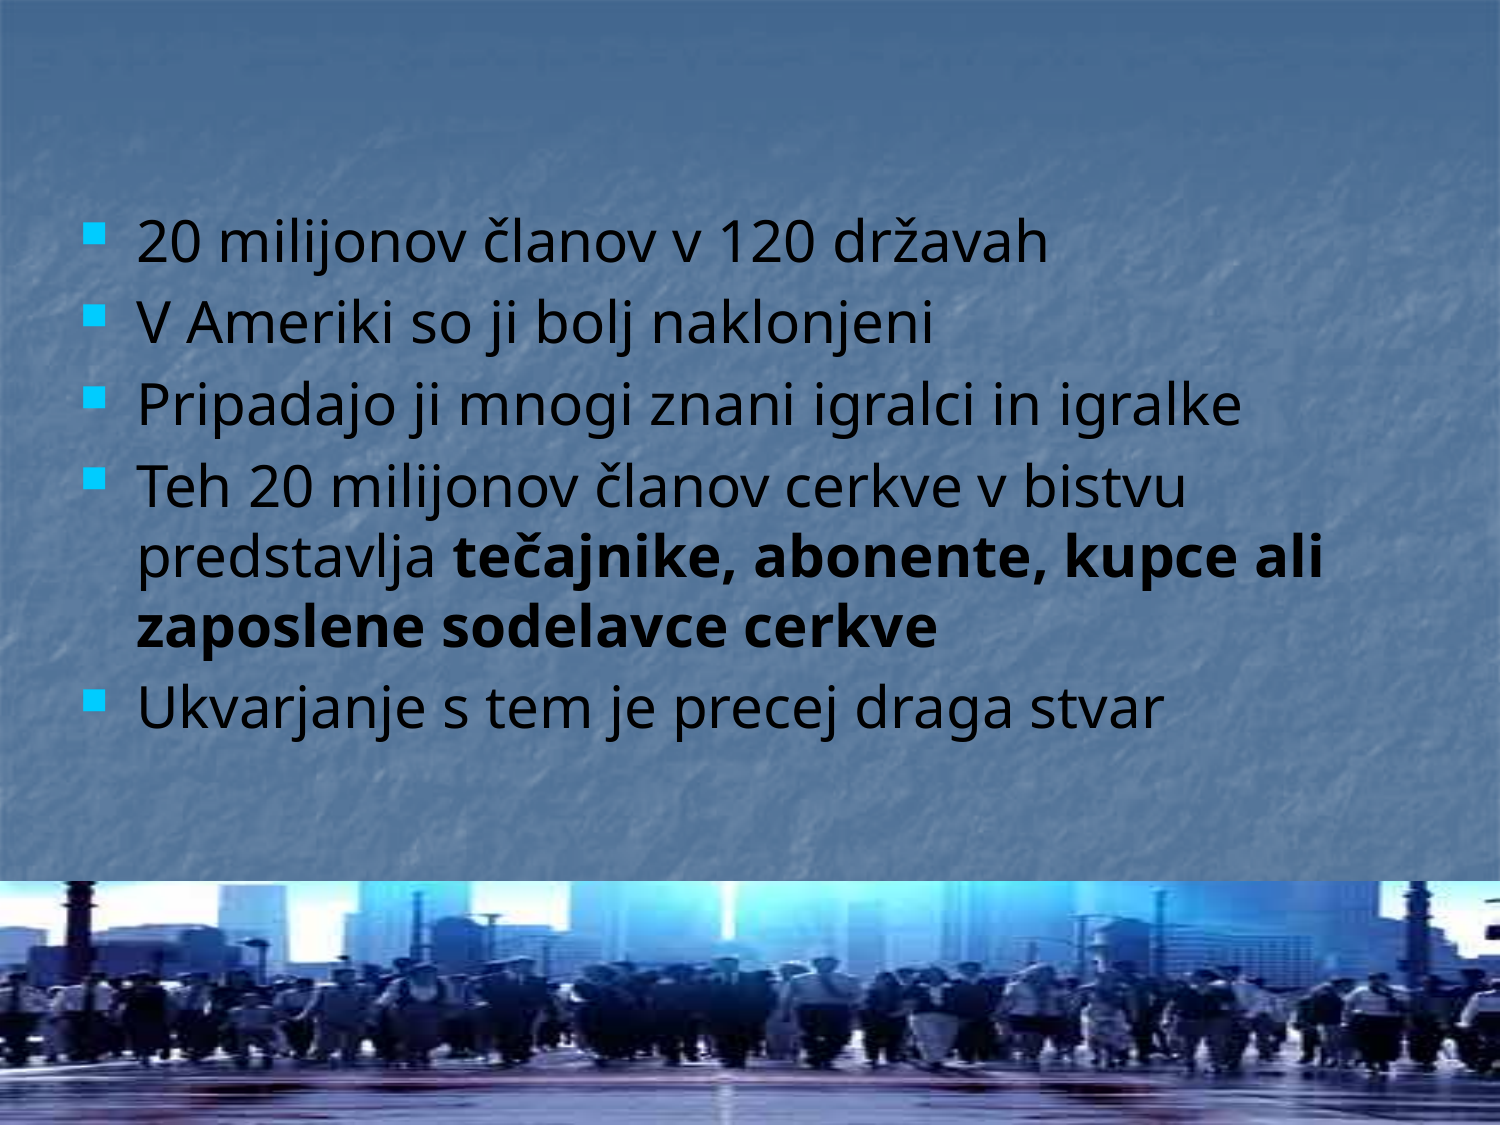

# 20 milijonov članov v 120 državah
V Ameriki so ji bolj naklonjeni
Pripadajo ji mnogi znani igralci in igralke
Teh 20 milijonov članov cerkve v bistvu predstavlja tečajnike, abonente, kupce ali zaposlene sodelavce cerkve
Ukvarjanje s tem je precej draga stvar